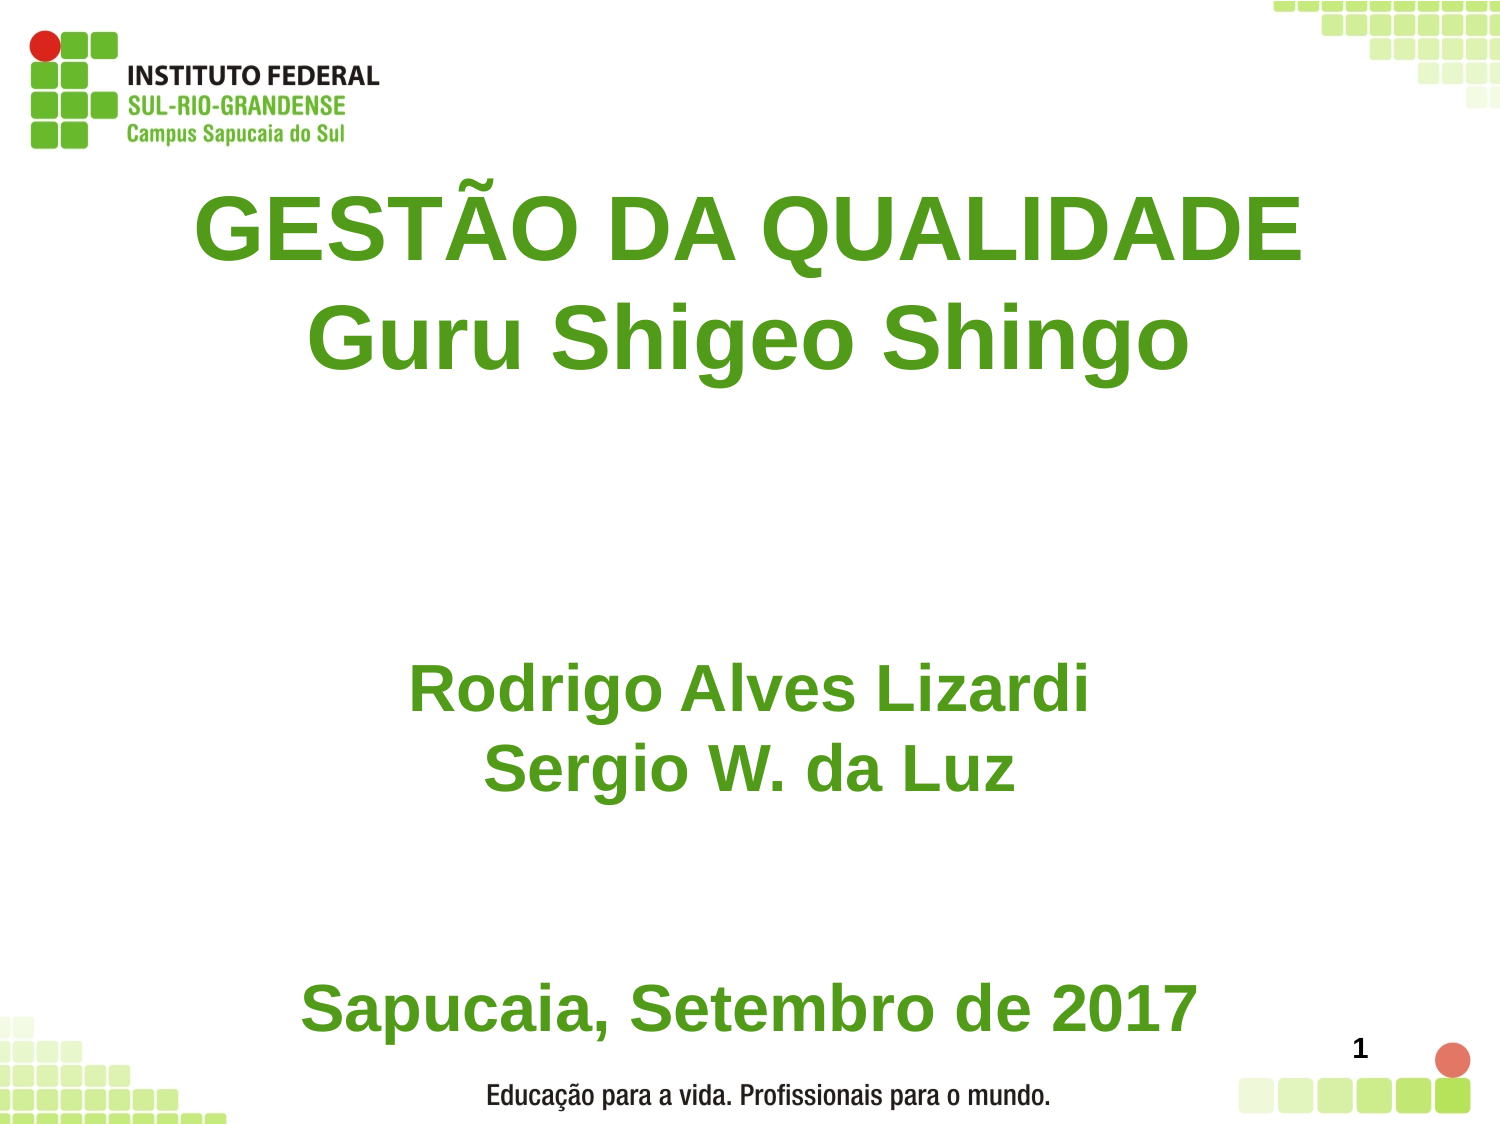

# GESTÃO DA QUALIDADE Guru Shigeo Shingo
Rodrigo Alves Lizardi
Sergio W. da Luz
Sapucaia, Setembro de 2017